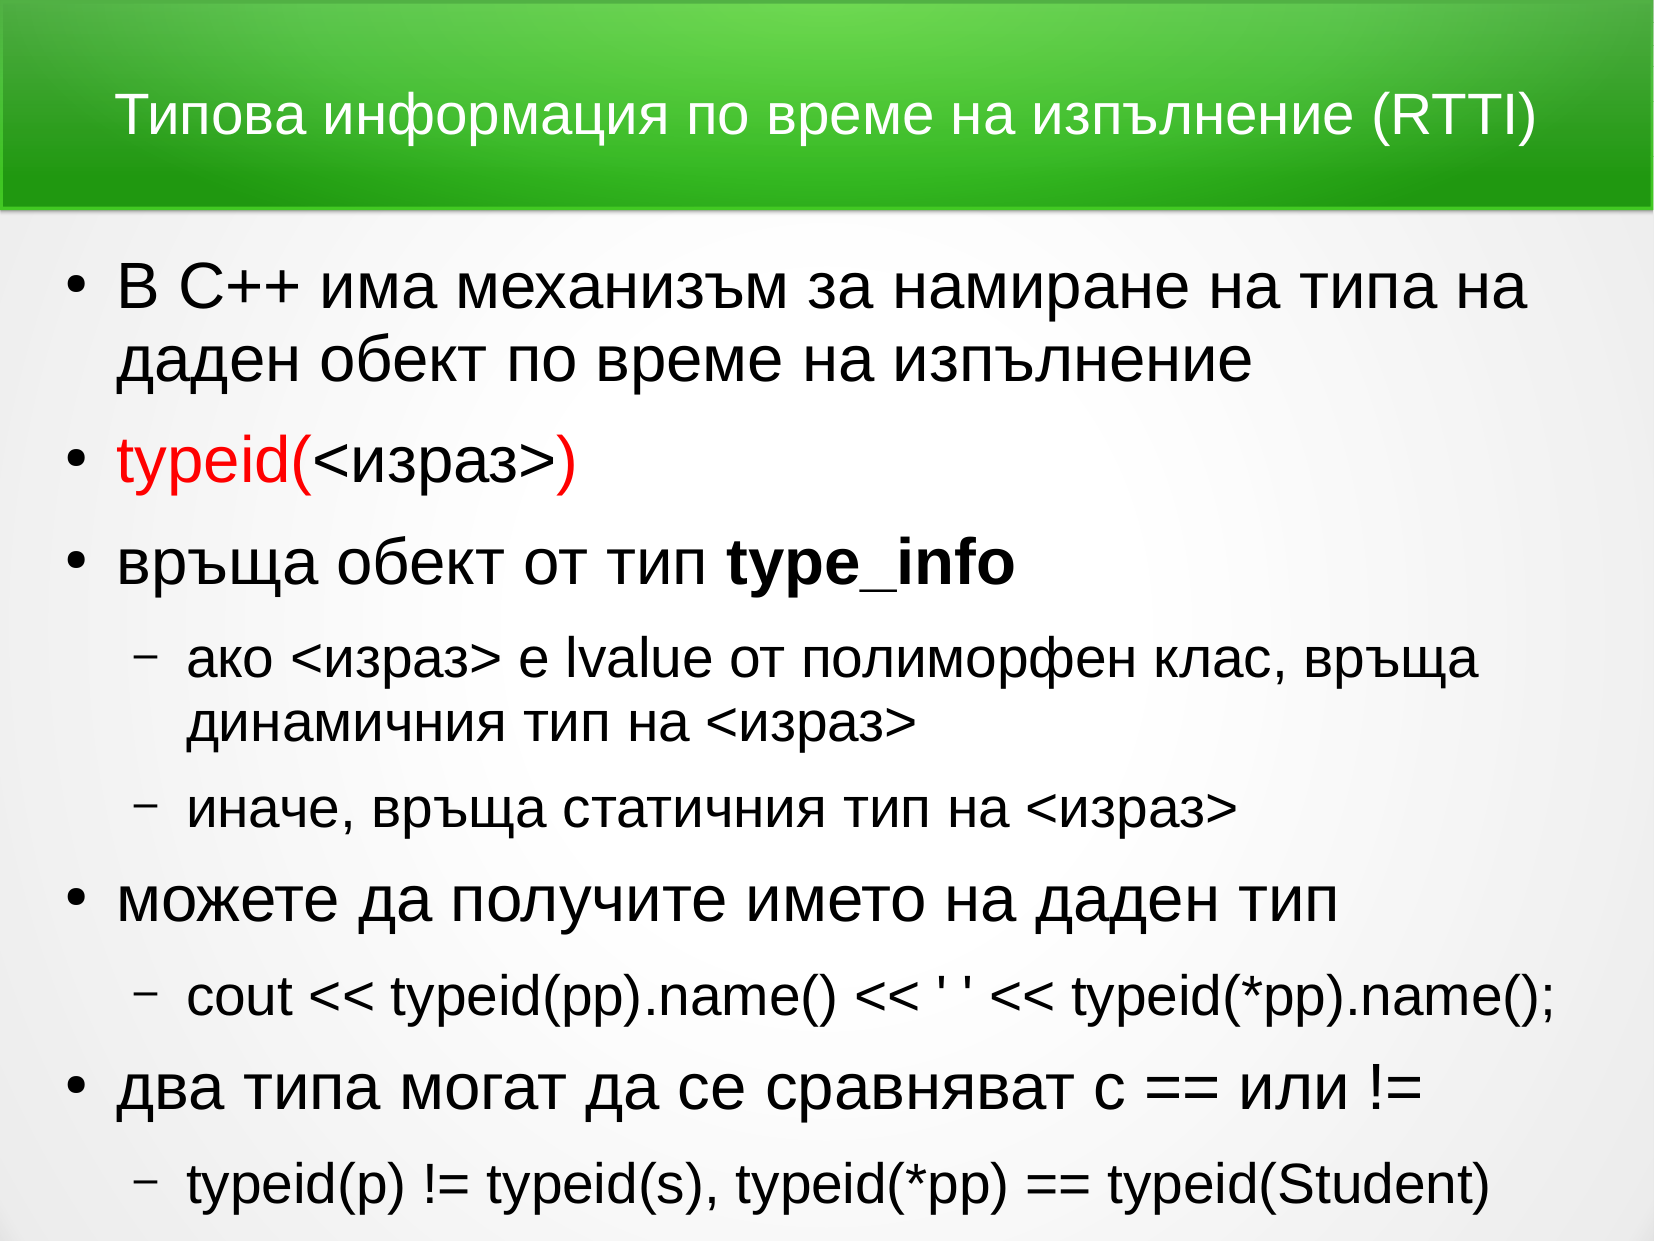

# Типова информация по време на изпълнение (RTTI)
В C++ има механизъм за намиране на типа на даден обект по време на изпълнение
typeid(<израз>)
връща обект от тип type_info
ако <израз> е lvalue от полиморфен клас, връща динамичния тип на <израз>
иначе, връща статичния тип на <израз>
можете да получите името на даден тип
cout << typeid(pp).name() << ' ' << typeid(*pp).name();
два типа могат да се сравняват с == или !=
typeid(p) != typeid(s), typeid(*pp) == typeid(Student)